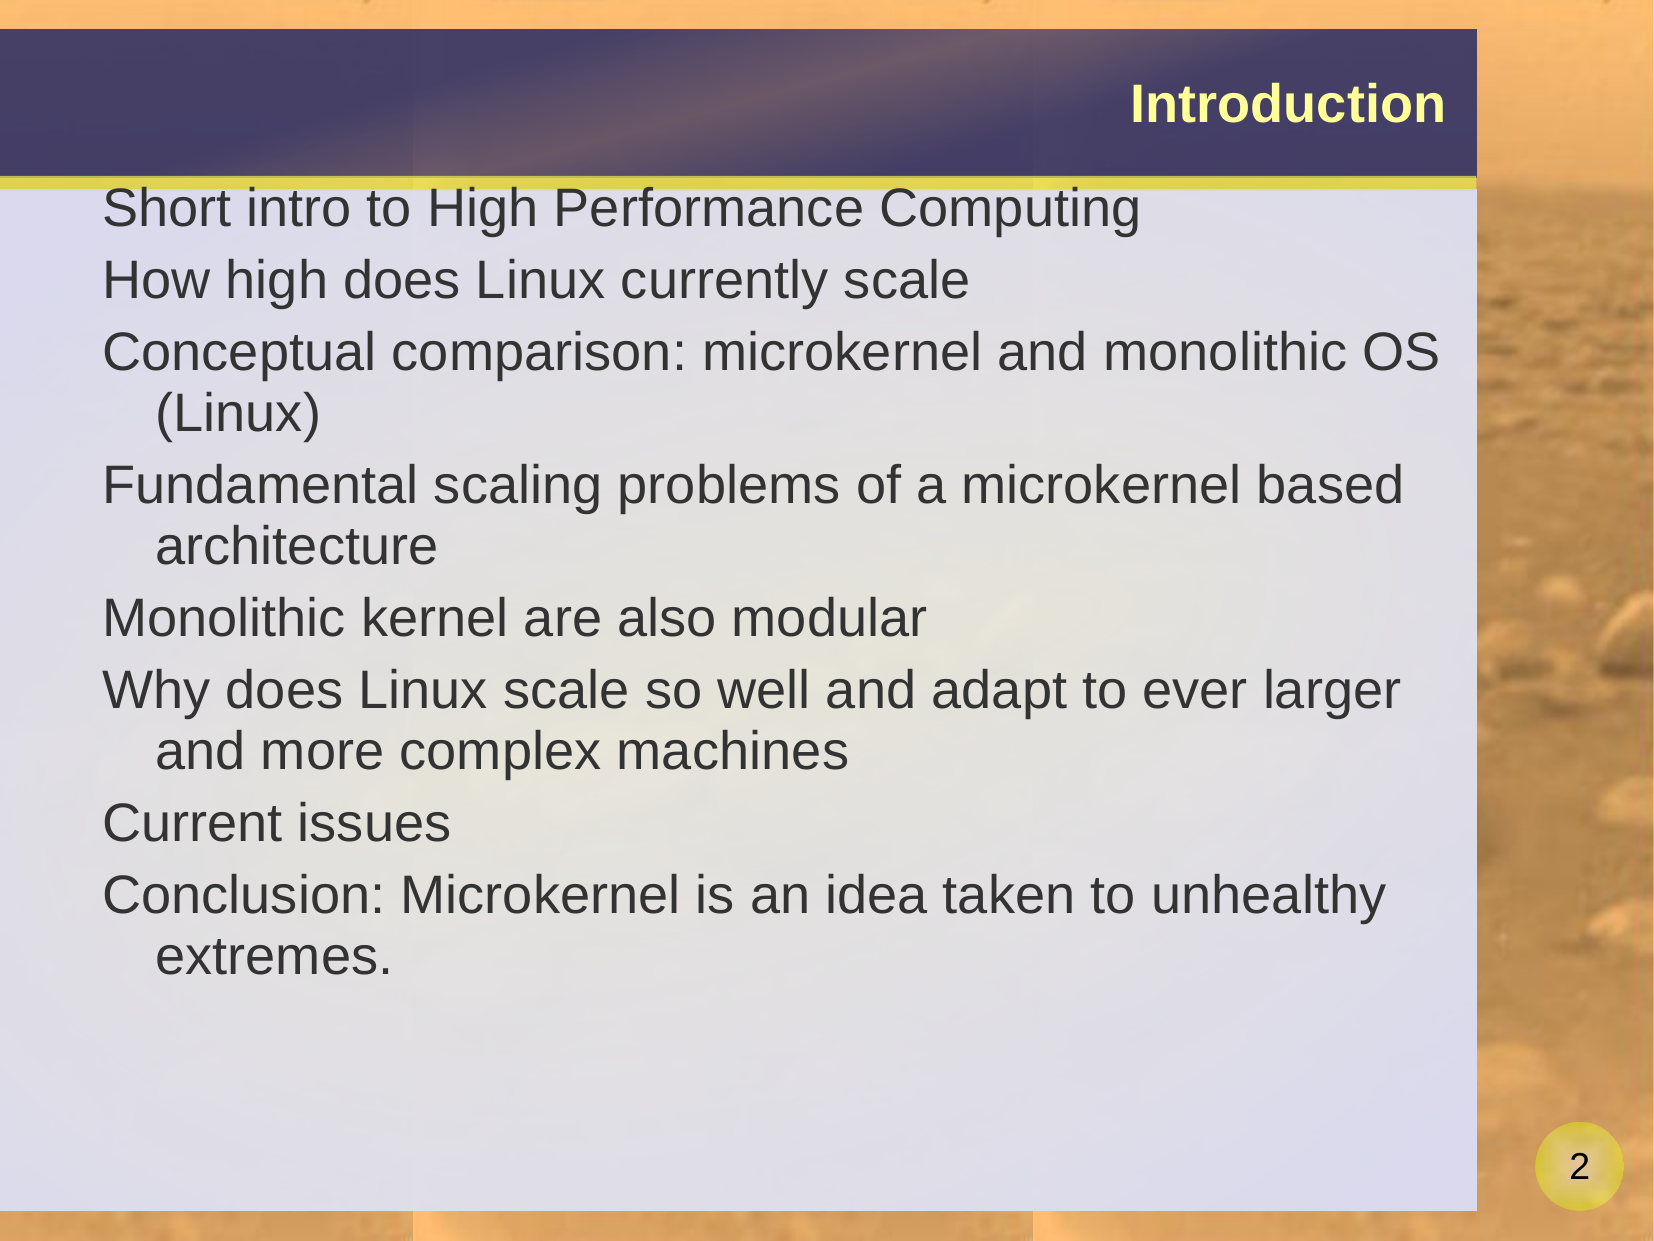

# Introduction
Short intro to High Performance Computing
How high does Linux currently scale
Conceptual comparison: microkernel and monolithic OS (Linux)
Fundamental scaling problems of a microkernel based architecture
Monolithic kernel are also modular
Why does Linux scale so well and adapt to ever larger and more complex machines
Current issues
Conclusion: Microkernel is an idea taken to unhealthy extremes.